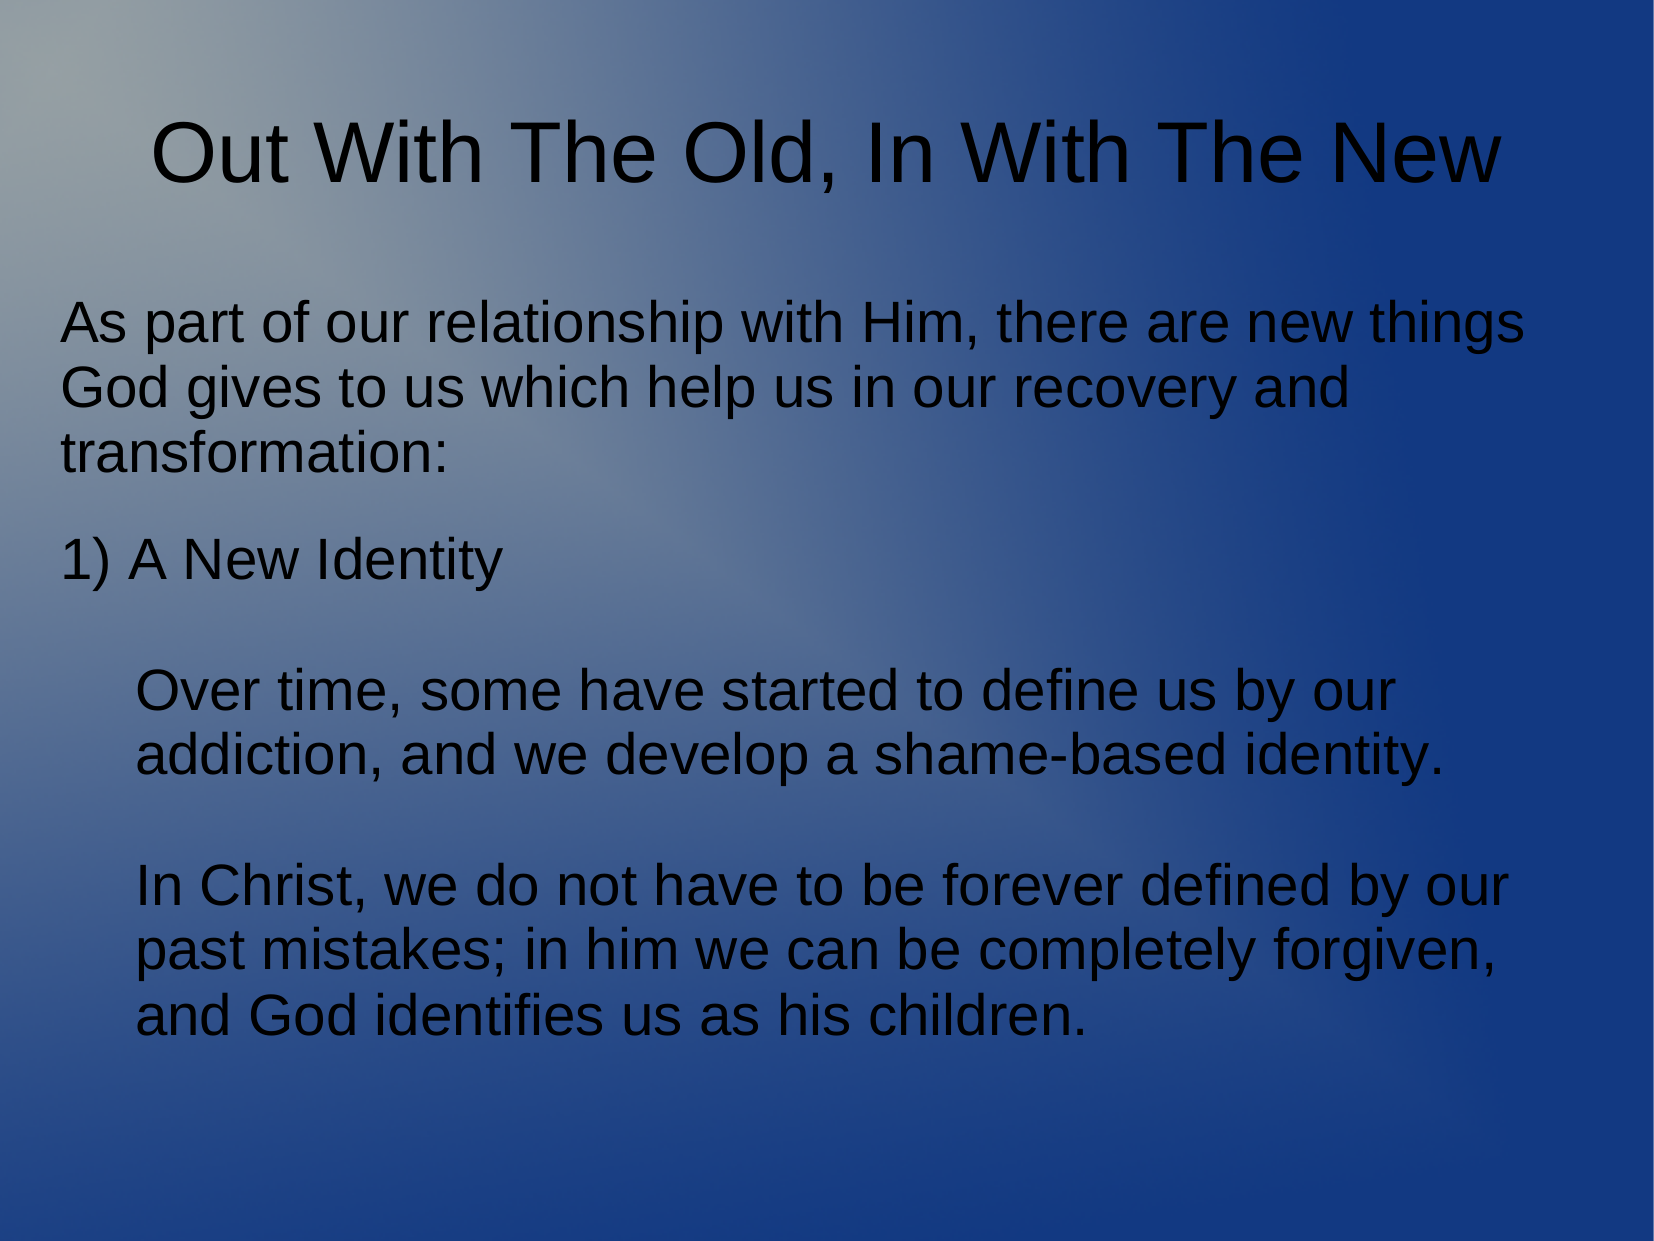

# Out With The Old, In With The New
As part of our relationship with Him, there are new things God gives to us which help us in our recovery and transformation:
1) A New Identity
	Over time, some have started to define us by our 			addiction, and we develop a shame-based identity.
	In Christ, we do not have to be forever defined by our 		past mistakes; in him we can be completely forgiven, 		and God identifies us as his children.